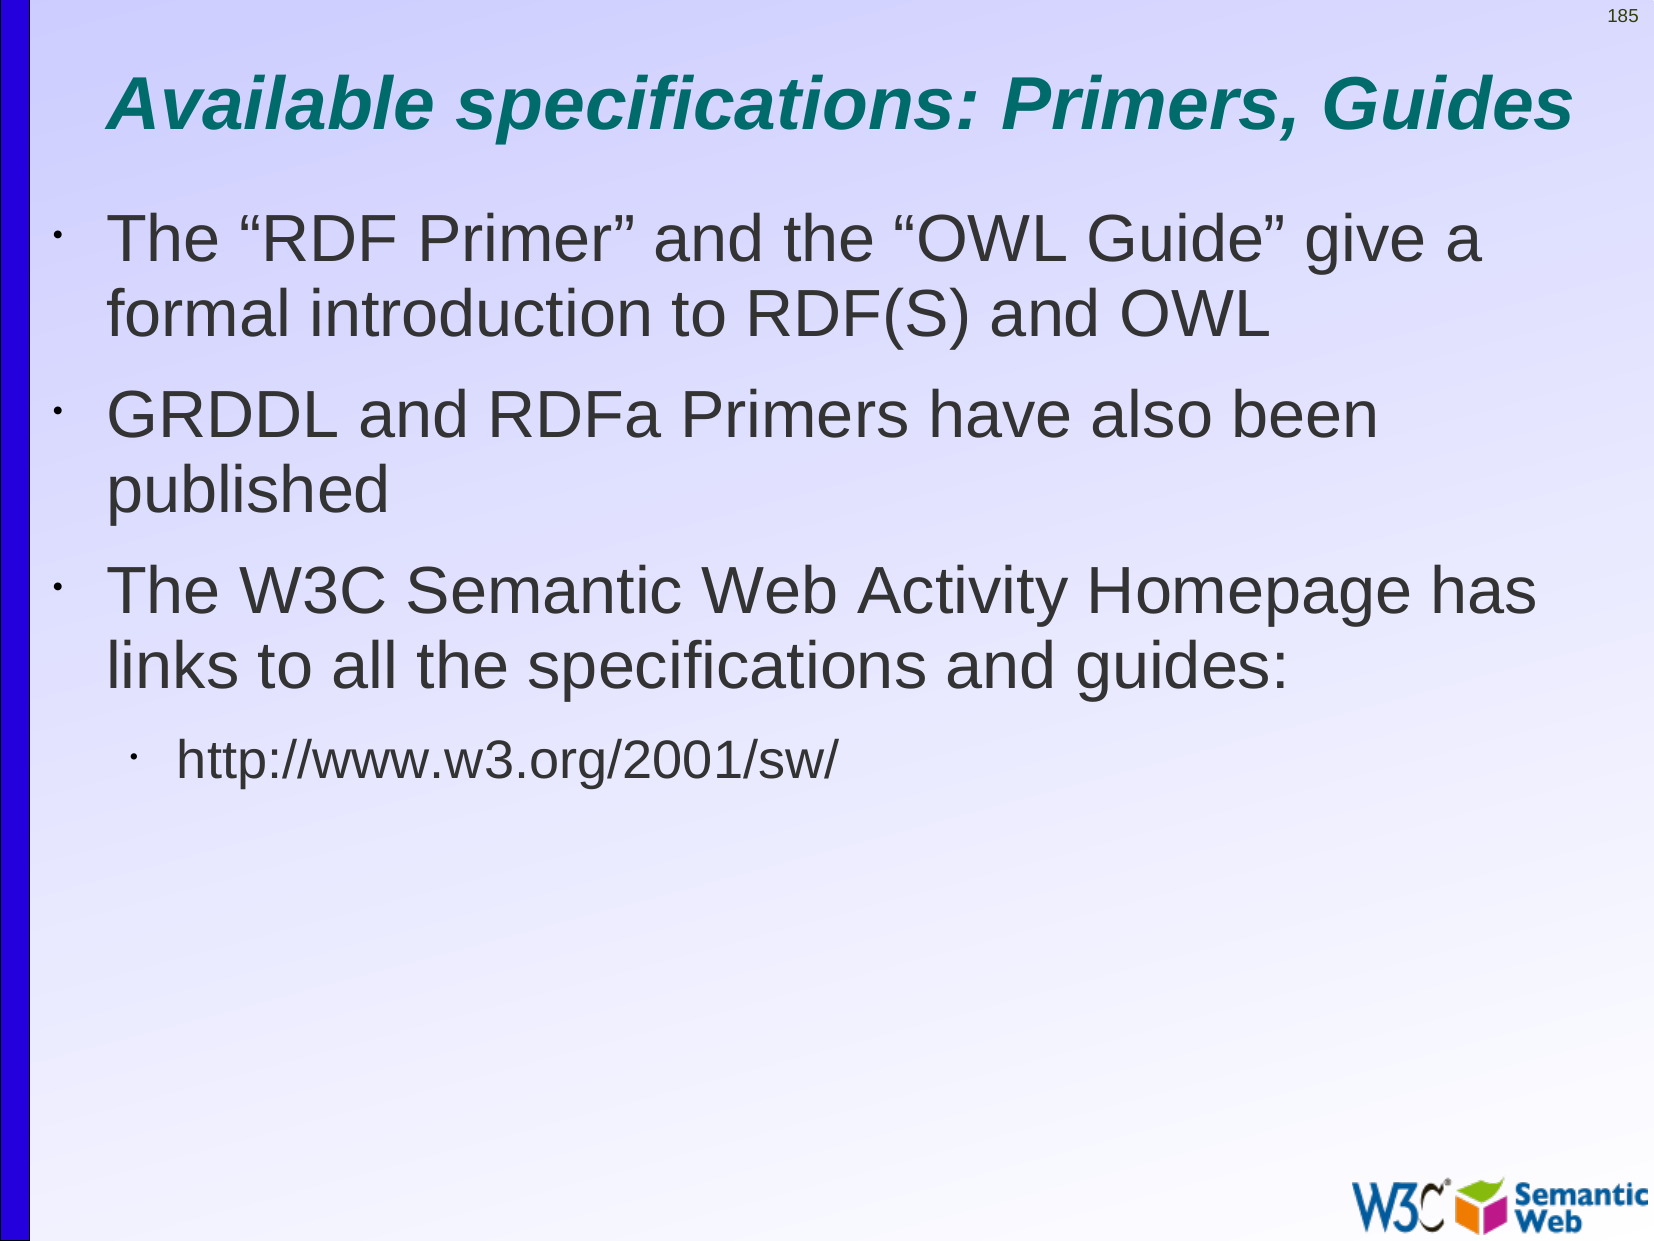

# Available specifications: Primers, Guides
The “RDF Primer” and the “OWL Guide” give a formal introduction to RDF(S) and OWL
GRDDL and RDFa Primers have also been published
The W3C Semantic Web Activity Homepage has links to all the specifications and guides:
http://www.w3.org/2001/sw/